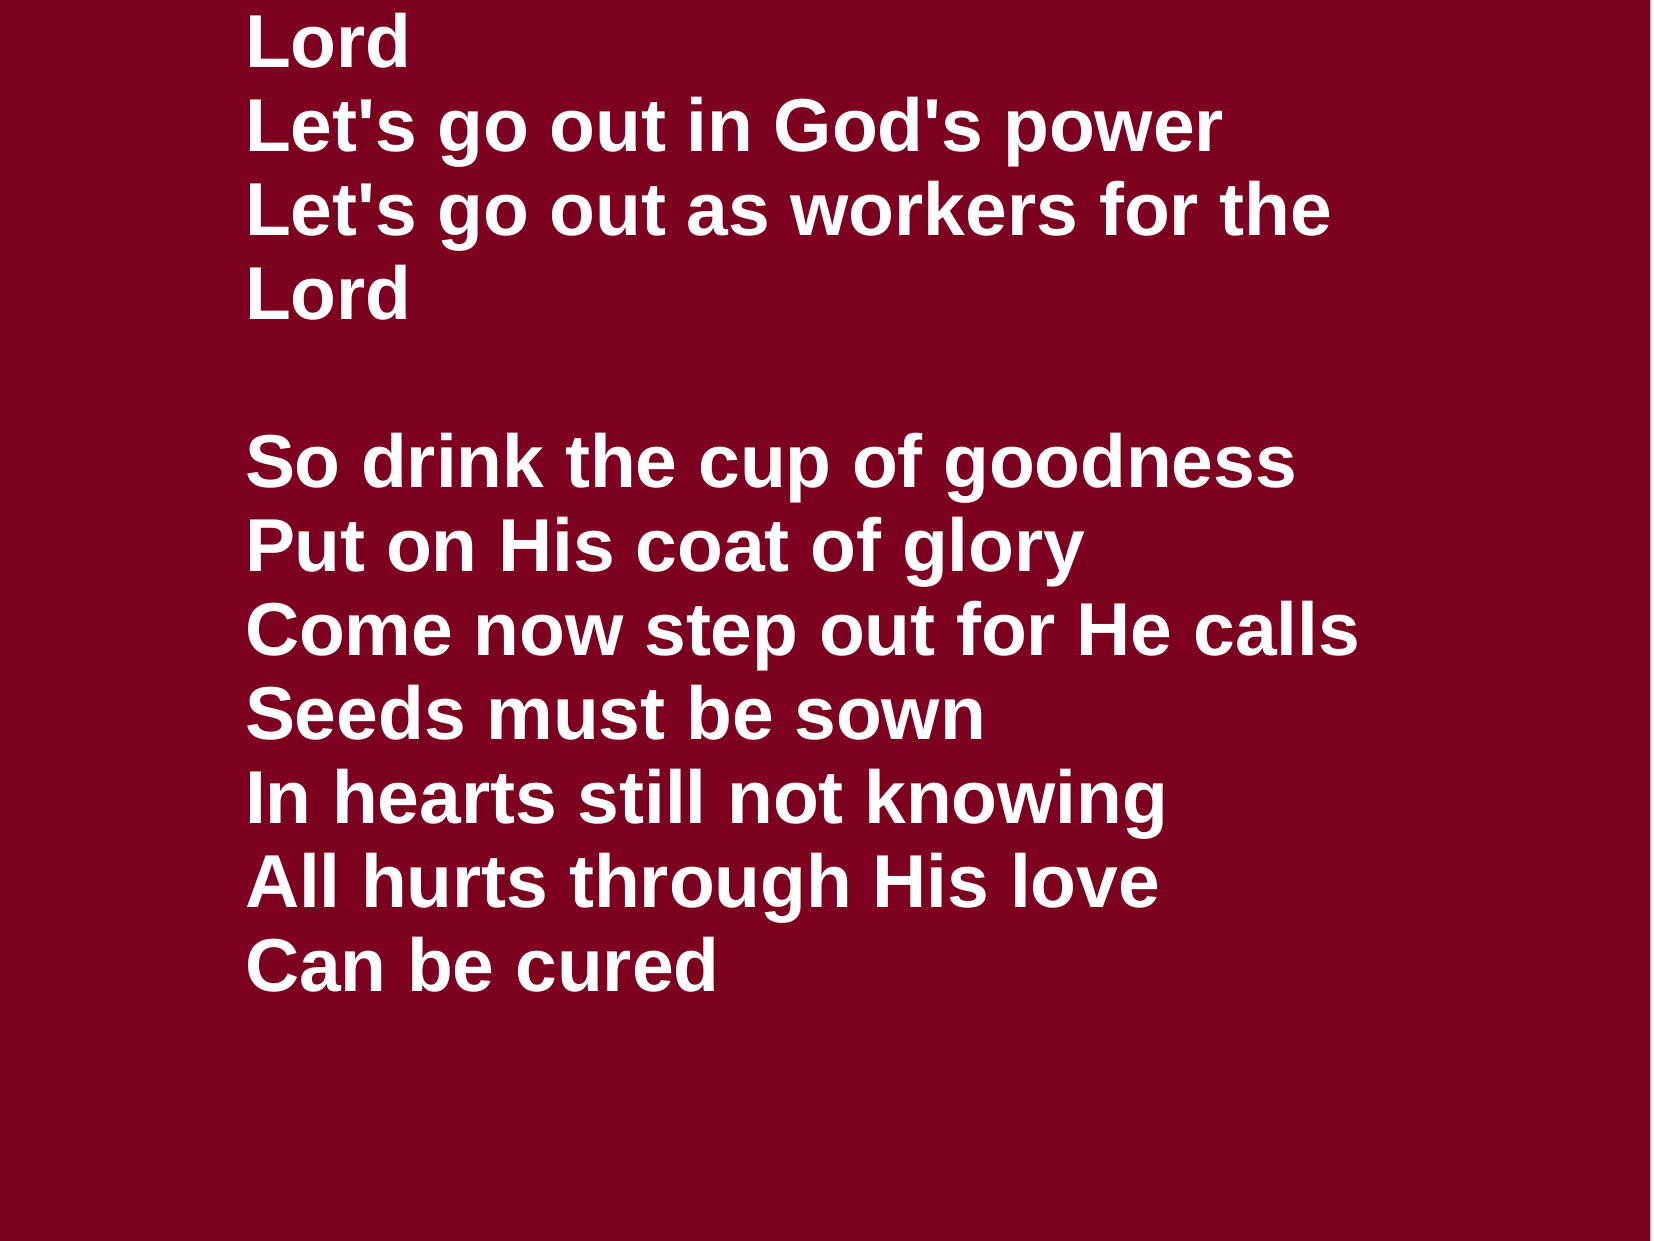

#
Eagle and dove fly in time
	To the sound of the bell- birds rhyme
	Where only the blind can see
	Only the blind can see
		Let's go out in God's
		Let's go out as workers for the
		Lord
 		Let's go out in God's power
		Let's go out as workers for the 			Lord
		So drink the cup of goodness
		Put on His coat of glory
		Come now step out for He calls
		Seeds must be sown
		In hearts still not knowing
		All hurts through His love
		Can be cured